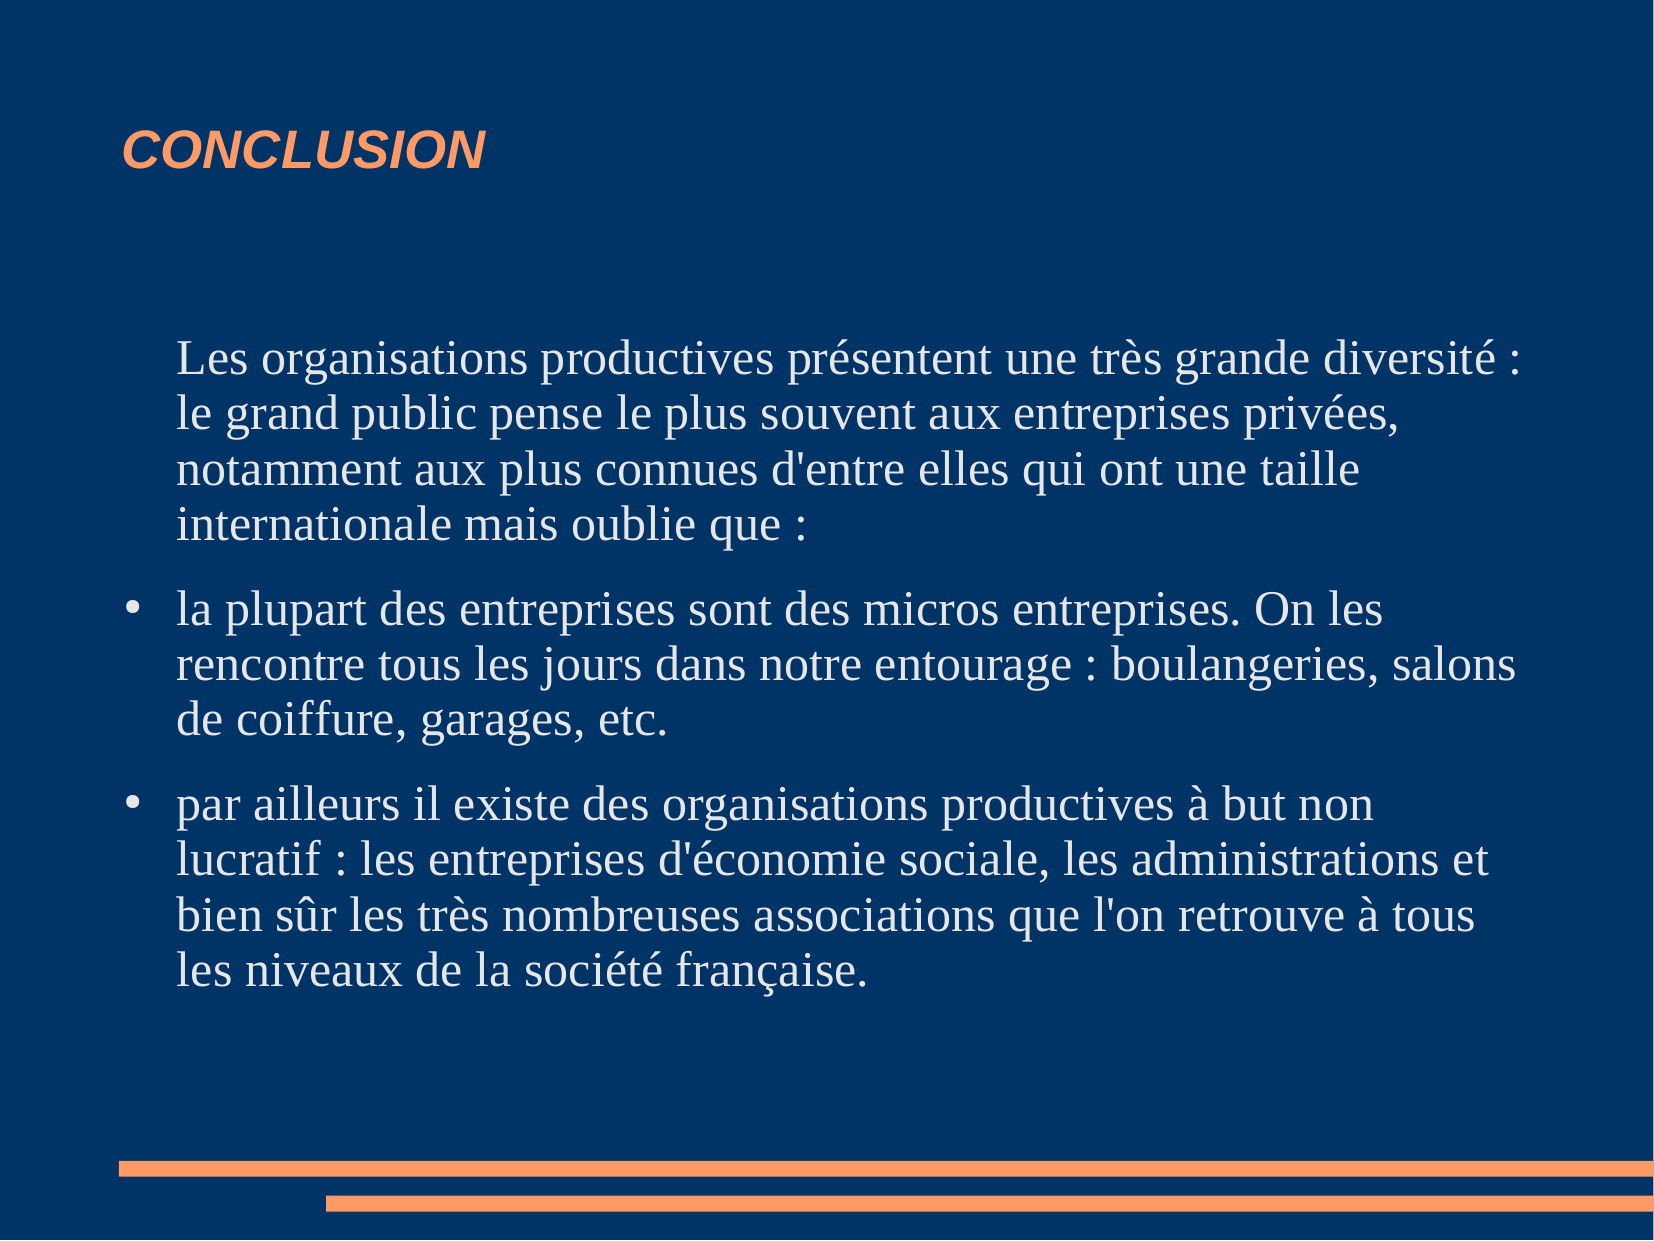

# CONCLUSION
Les organisations productives présentent une très grande diversité : le grand public pense le plus souvent aux entreprises privées, notamment aux plus connues d'entre elles qui ont une taille internationale mais oublie que :
la plupart des entreprises sont des micros entreprises. On les rencontre tous les jours dans notre entourage : boulangeries, salons de coiffure, garages, etc.
par ailleurs il existe des organisations productives à but non lucratif : les entreprises d'économie sociale, les administrations et bien sûr les très nombreuses associations que l'on retrouve à tous les niveaux de la société française.